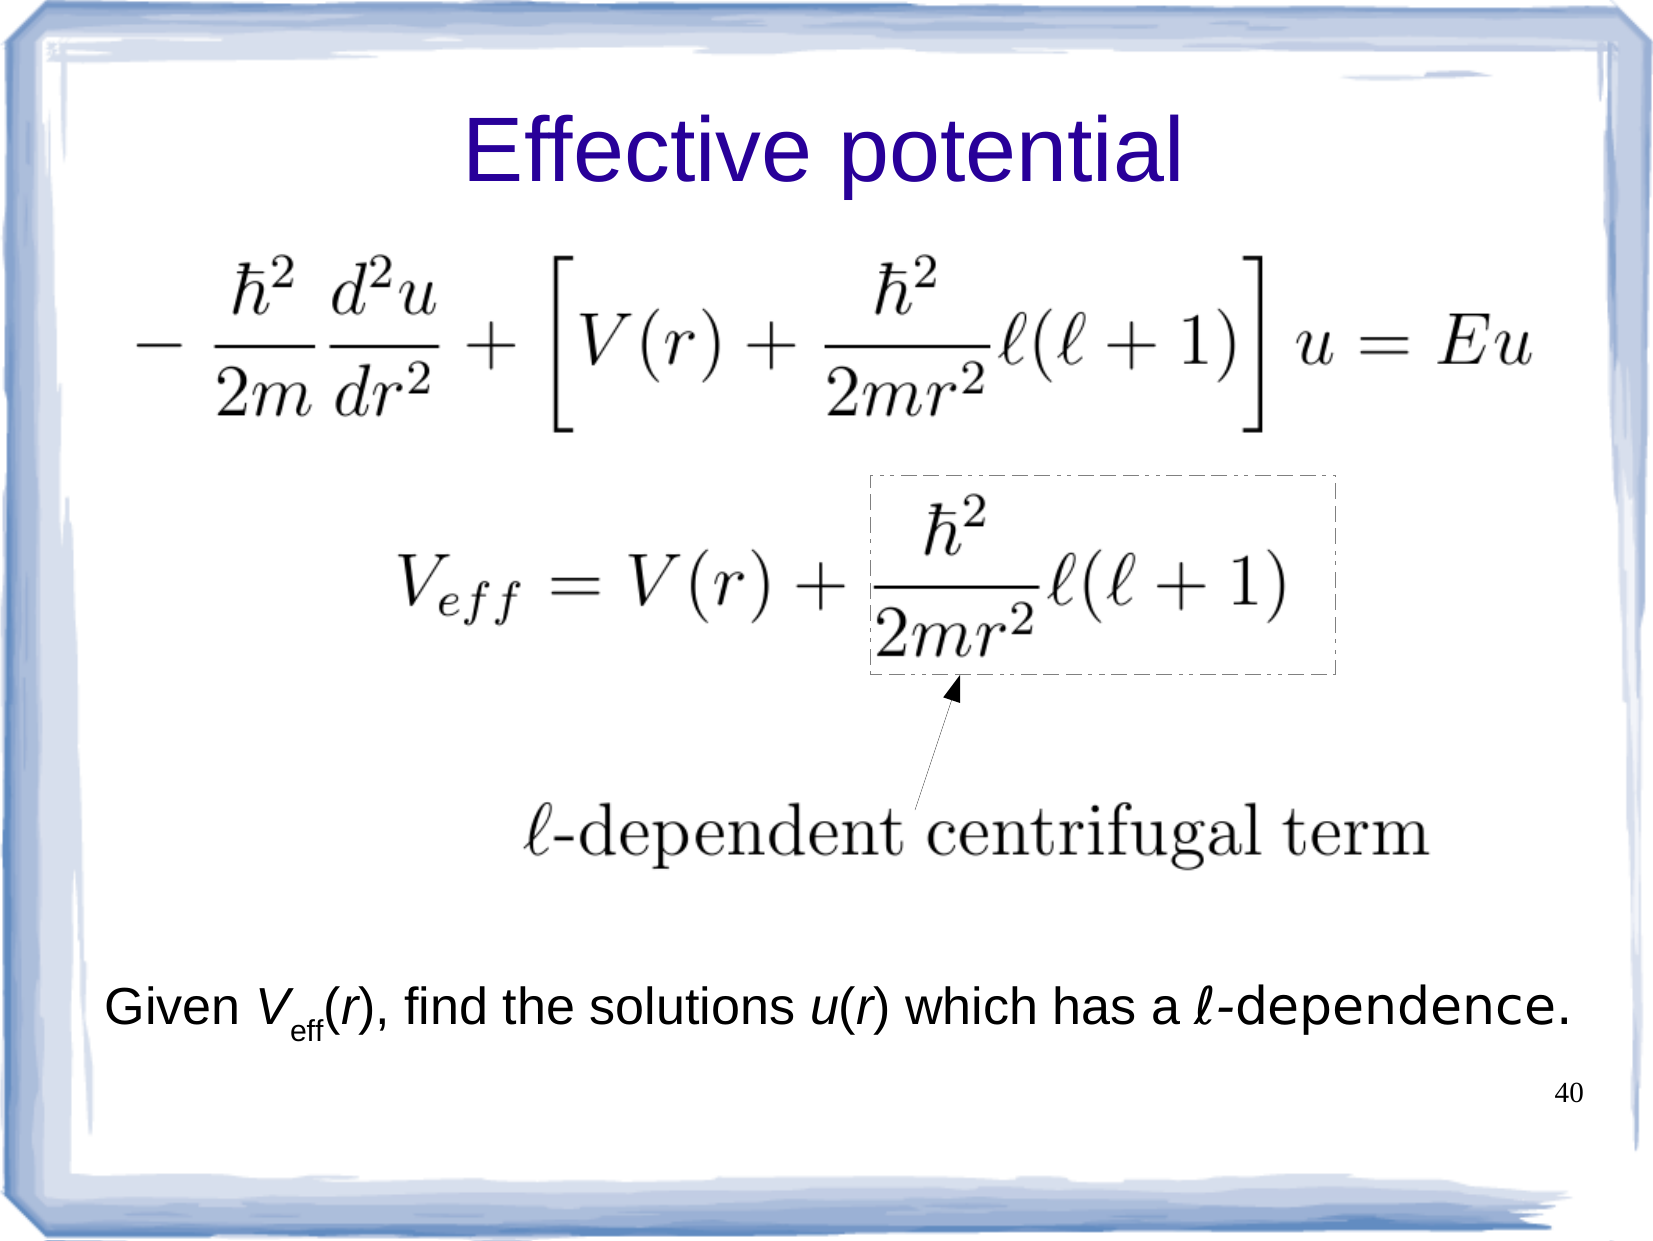

# Effective potential
Given Veff(r), find the solutions u(r) which has a ℓ-dependence.
40